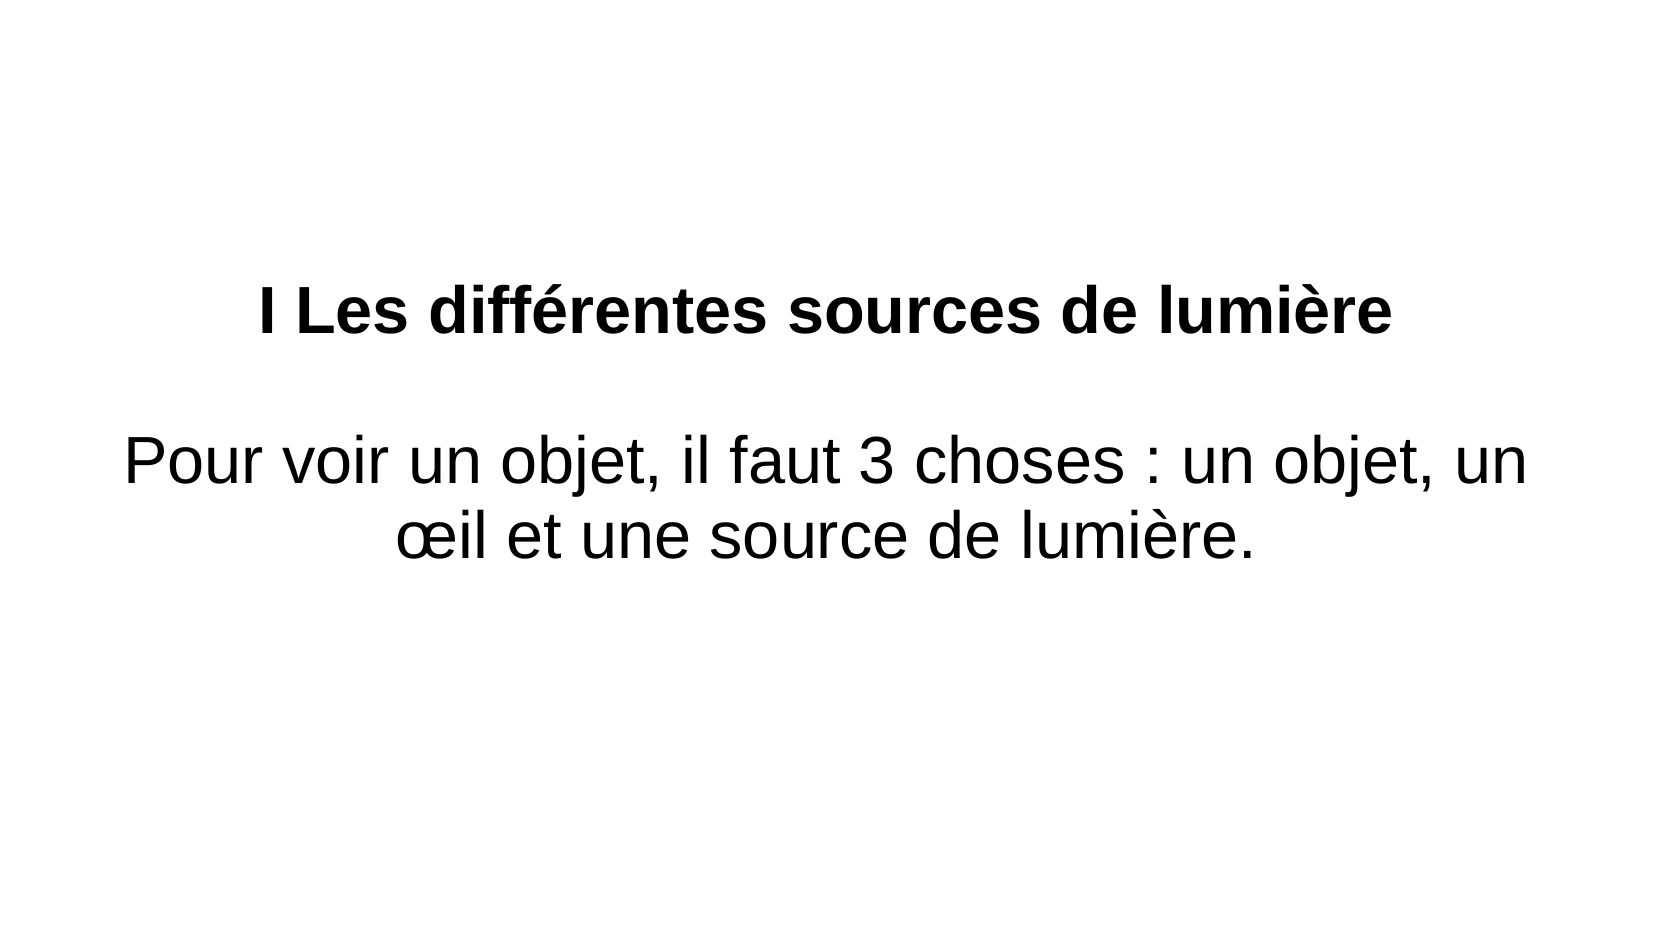

# I Les différentes sources de lumière
Pour voir un objet, il faut 3 choses : un objet, un œil et une source de lumière.